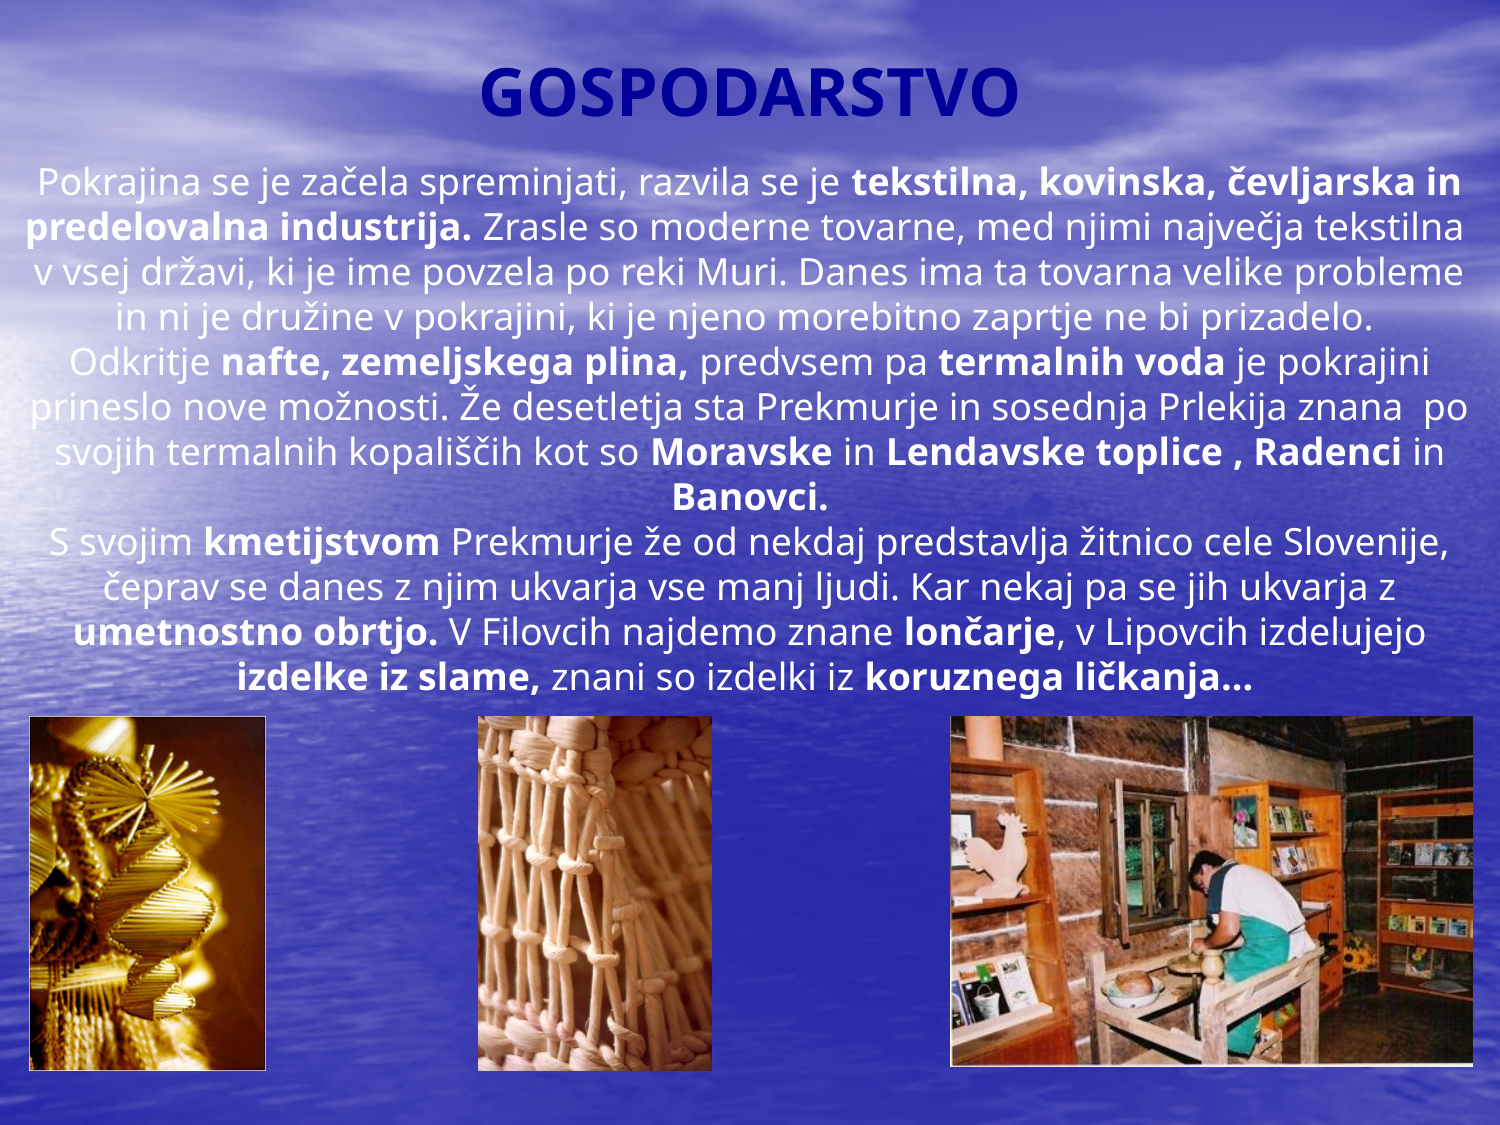

GOSPODARSTVO
Pokrajina se je začela spreminjati, razvila se je tekstilna, kovinska, čevljarska in predelovalna industrija. Zrasle so moderne tovarne, med njimi največja tekstilna v vsej državi, ki je ime povzela po reki Muri. Danes ima ta tovarna velike probleme in ni je družine v pokrajini, ki je njeno morebitno zaprtje ne bi prizadelo.
Odkritje nafte, zemeljskega plina, predvsem pa termalnih voda je pokrajini prineslo nove možnosti. Že desetletja sta Prekmurje in sosednja Prlekija znana po svojih termalnih kopališčih kot so Moravske in Lendavske toplice , Radenci in Banovci.
S svojim kmetijstvom Prekmurje že od nekdaj predstavlja žitnico cele Slovenije, čeprav se danes z njim ukvarja vse manj ljudi. Kar nekaj pa se jih ukvarja z umetnostno obrtjo. V Filovcih najdemo znane lončarje, v Lipovcih izdelujejo izdelke iz slame, znani so izdelki iz koruznega ličkanja...